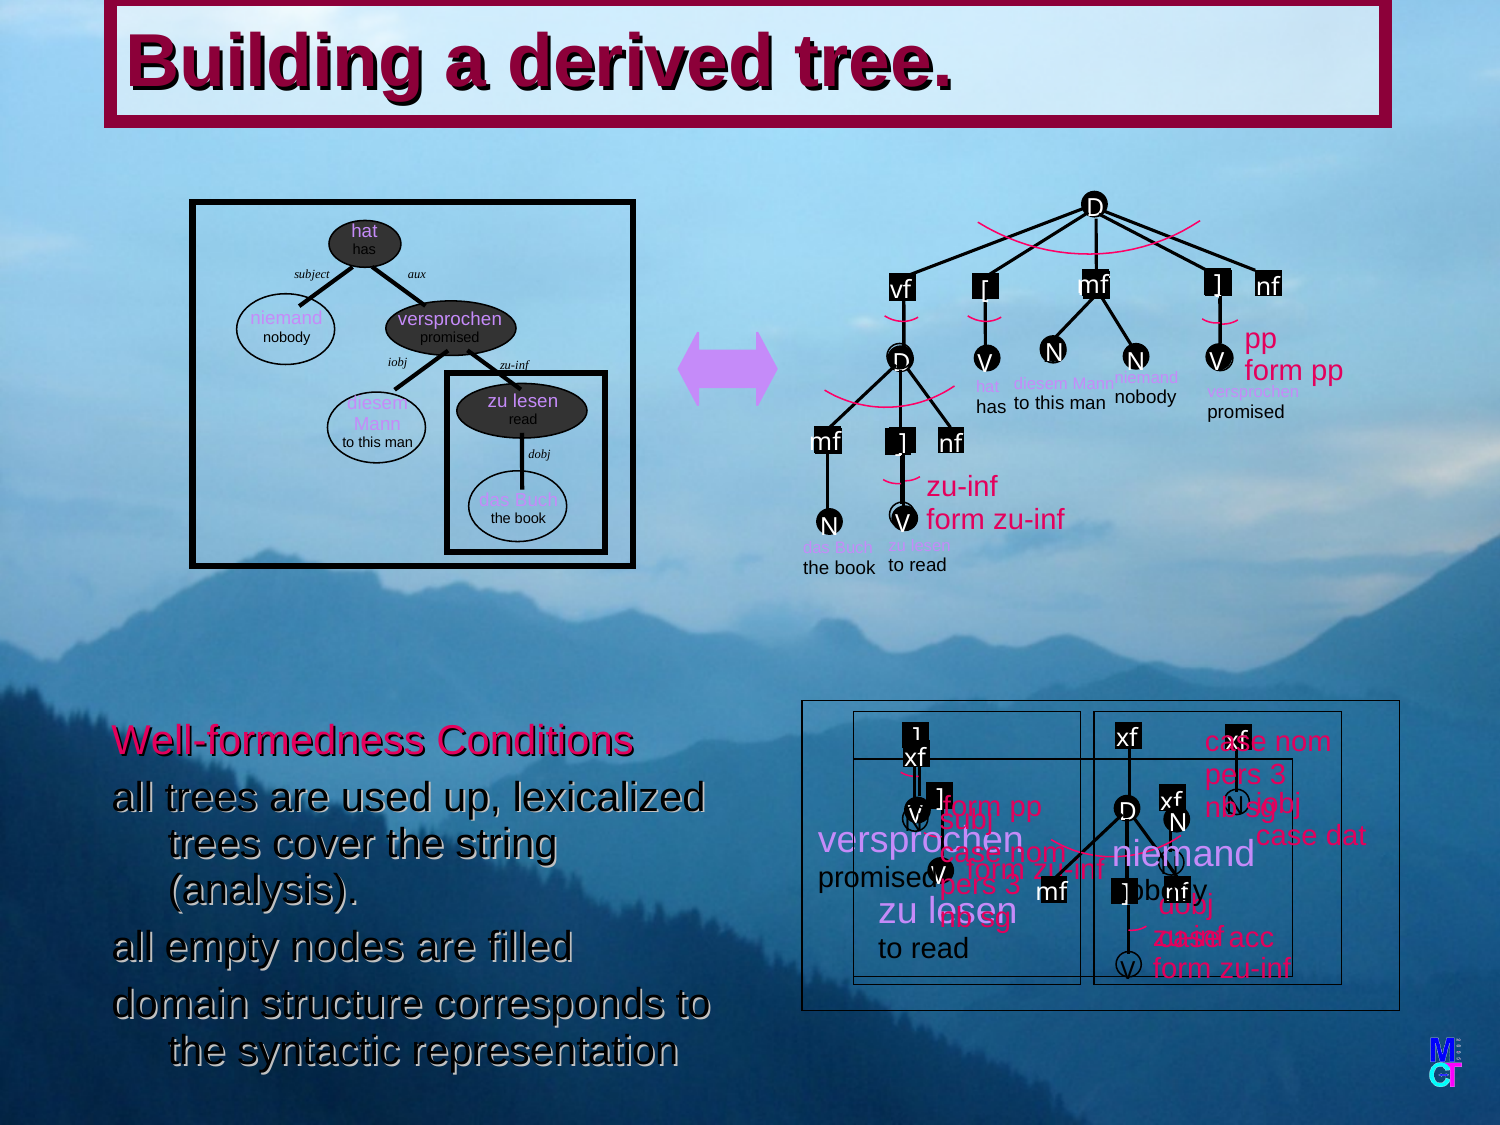

# Building a derived tree.
xf
D
mf
]
nf
zu-inf
form zu-inf
V
D
hat
has
subject
aux
niemand
nobody
versprochen
promised
iobj
zu-inf
zu lesen
read
diesem Mann
to this man
dobj
das Buch
the book
]
V
versprochen
promised
mf
N
niemand
nobody
]
mf
nf
xf
N
diesem Mann
to this man
N
vf
[
pp
form pp
V
V
hat
has
]
V
zu lesen
to read
 xf
N
das Buch
the book
]
xf
xf
iobj
case dat
N
form pp
D
V
versprochen
promised
mf
]
nf
zu-inf
form zu-inf
V
Well-formedness Conditions
all trees are used up, lexicalized trees cover the string (analysis).
all empty nodes are filled
domain structure corresponds to the syntactic representation
case nom
pers 3
nb sg
xf
subj
case nom
pers 3
nb sg
N
N
niemand
nobody
]
xf
N
form zu-inf
V
dobj
case acc
zu lesen
to read